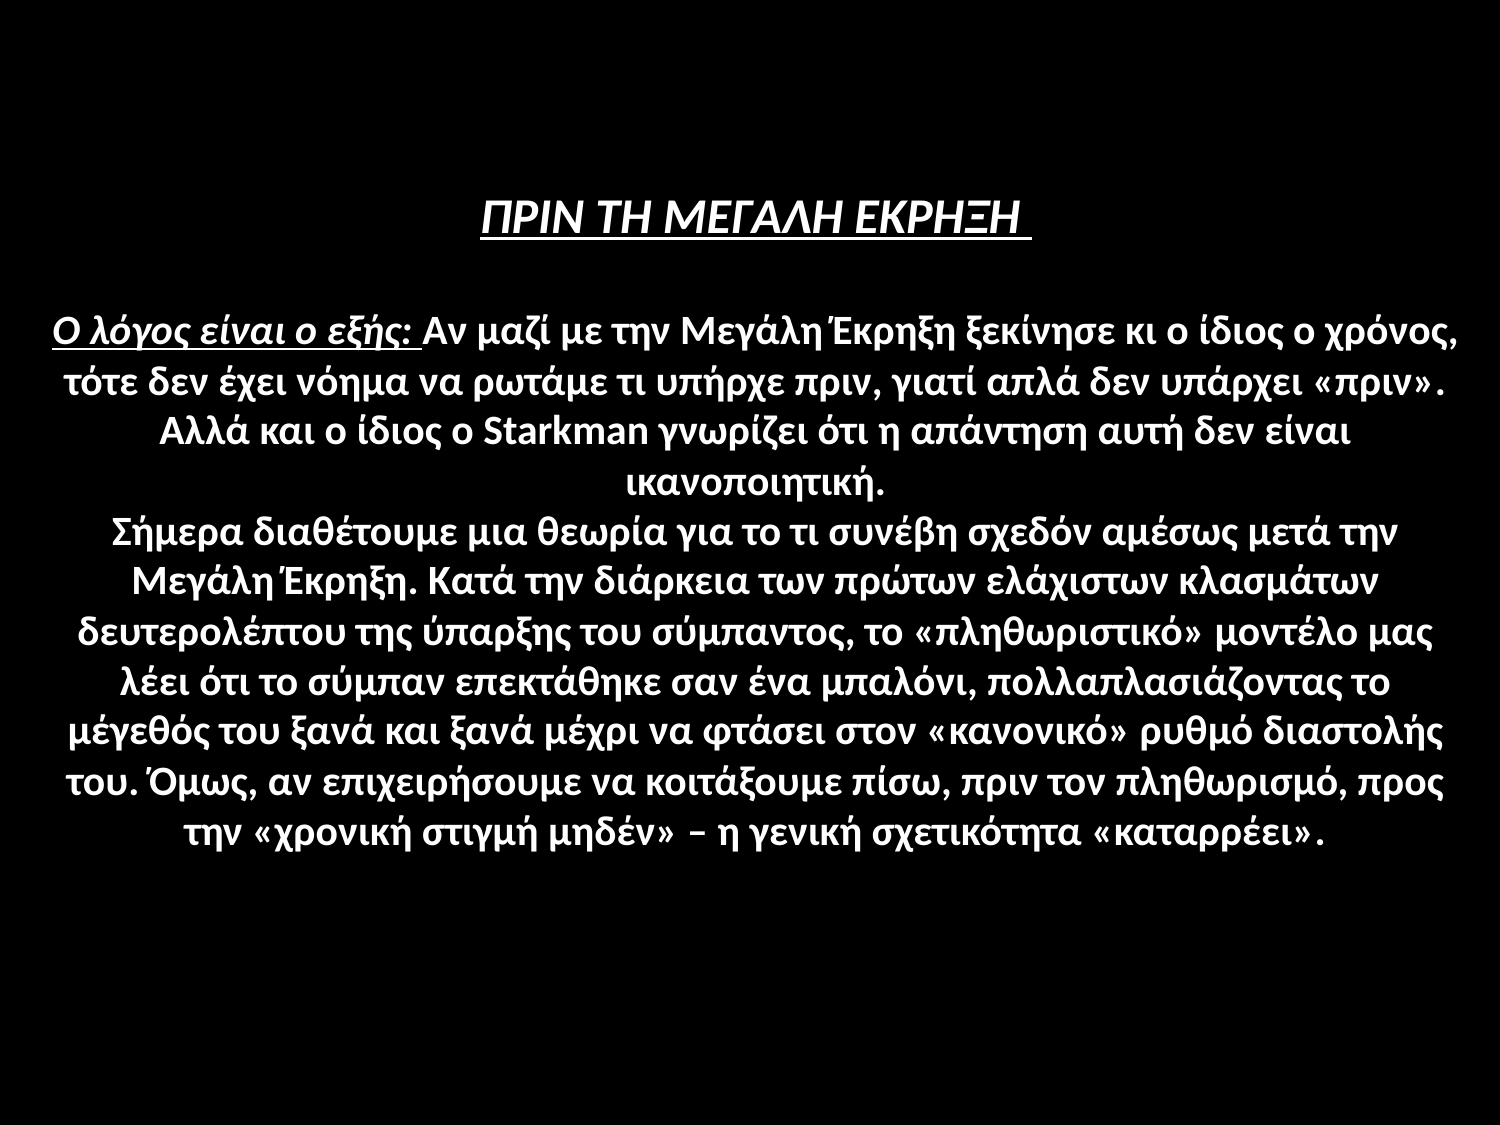

ΠΡΙΝ ΤΗ ΜΕΓΑΛΗ ΕΚΡΗΞΗ
Ο λόγος είναι ο εξής: Αν μαζί με την Μεγάλη Έκρηξη ξεκίνησε κι ο ίδιος ο χρόνος, τότε δεν έχει νόημα να ρωτάμε τι υπήρχε πριν, γιατί απλά δεν υπάρχει «πριν». Αλλά και ο ίδιος ο Starkman γνωρίζει ότι η απάντηση αυτή δεν είναι ικανοποιητική.
Σήμερα διαθέτουμε μια θεωρία για το τι συνέβη σχεδόν αμέσως μετά την Μεγάλη Έκρηξη. Κατά την διάρκεια των πρώτων ελάχιστων κλασμάτων δευτερολέπτου της ύπαρξης του σύμπαντος, το «πληθωριστικό» μοντέλο μας λέει ότι το σύμπαν επεκτάθηκε σαν ένα μπαλόνι, πολλαπλασιάζοντας το μέγεθός του ξανά και ξανά μέχρι να φτάσει στον «κανονικό» ρυθμό διαστολής του. Όμως, αν επιχειρήσουμε να κοιτάξουμε πίσω, πριν τον πληθωρισμό, προς την «χρονική στιγμή μηδέν» – η γενική σχετικότητα «καταρρέει».